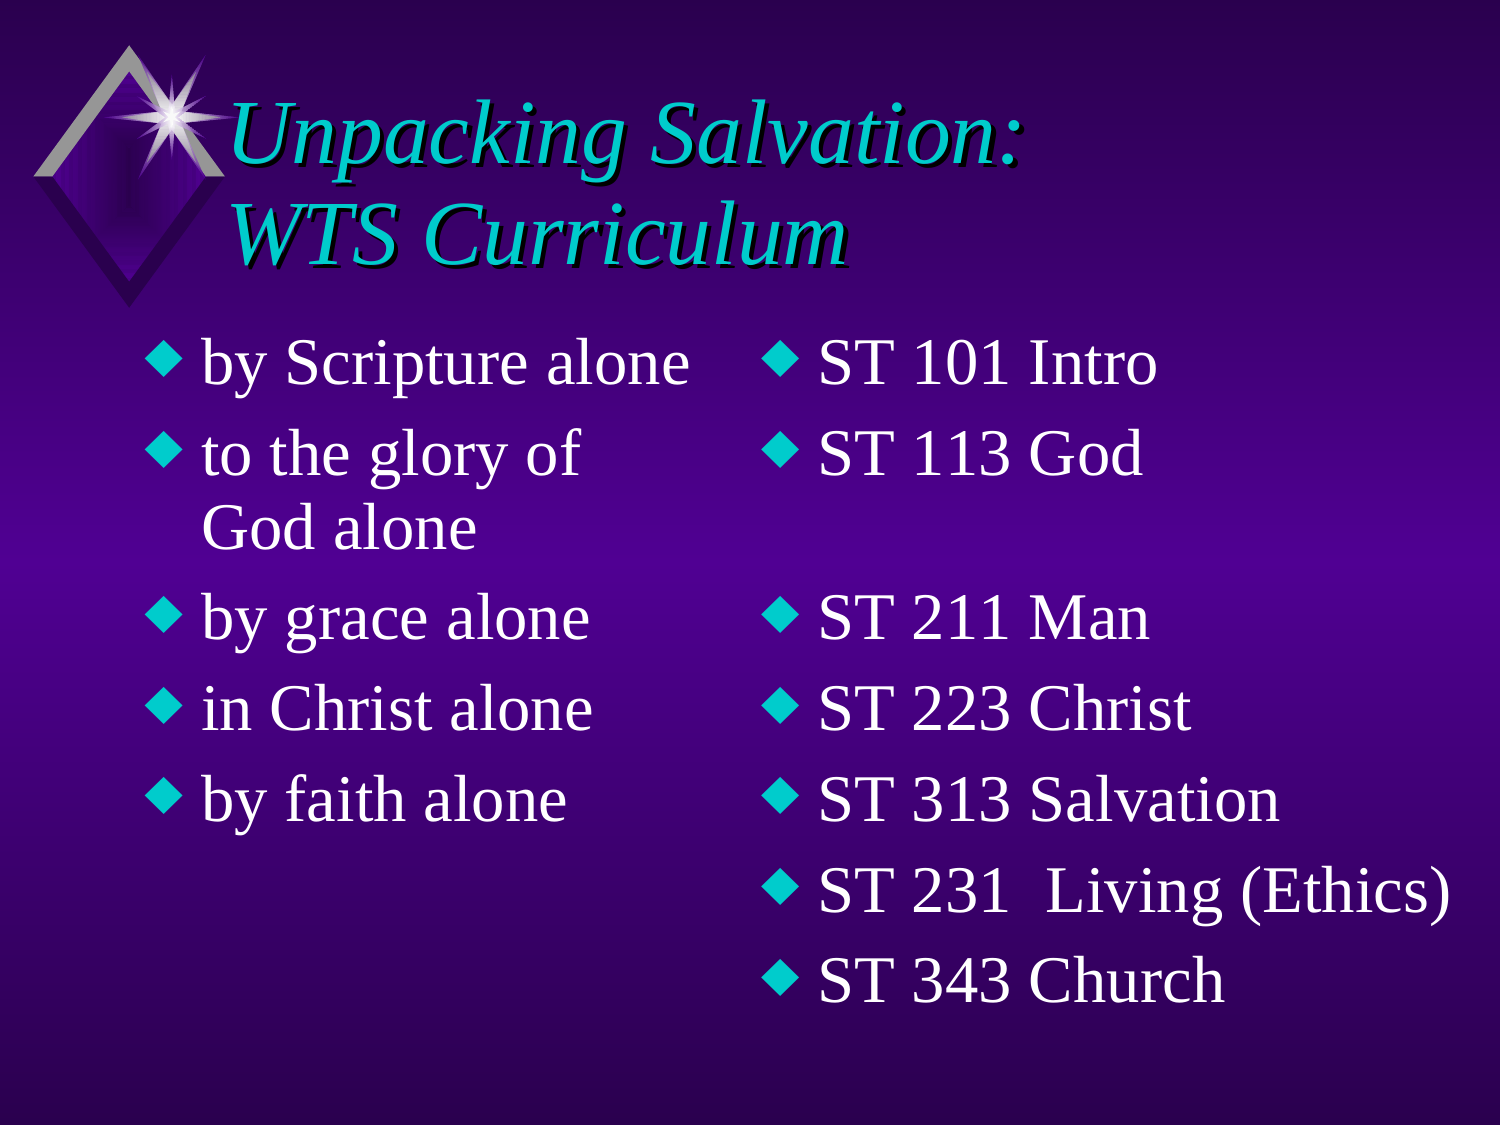

# Unpacking Salvation: WTS Curriculum
by Scripture alone
to the glory of God alone
by grace alone
in Christ alone
by faith alone
ST 101 Intro
ST 113 God
ST 211 Man
ST 223 Christ
ST 313 Salvation
ST 231 Living (Ethics)
ST 343 Church